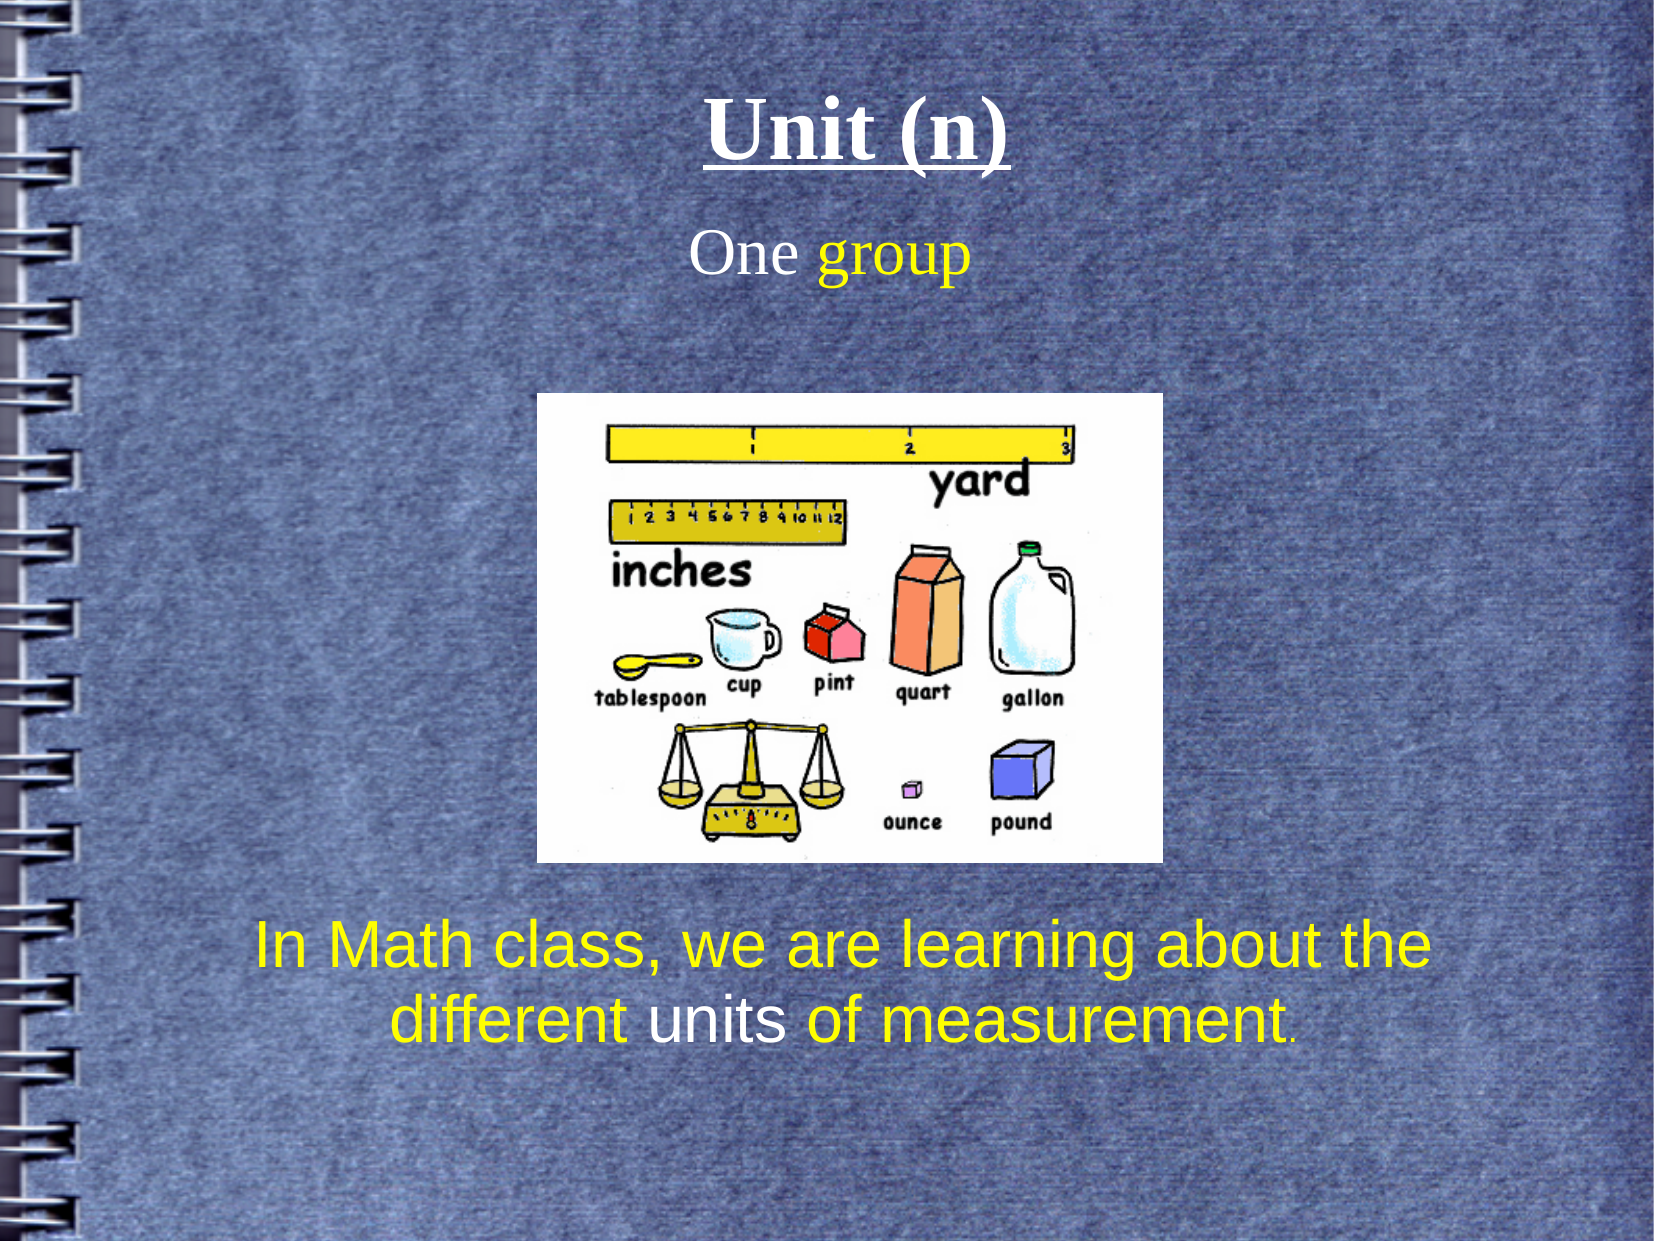

One group
# Unit (n)
In Math class, we are learning about the different units of measurement.